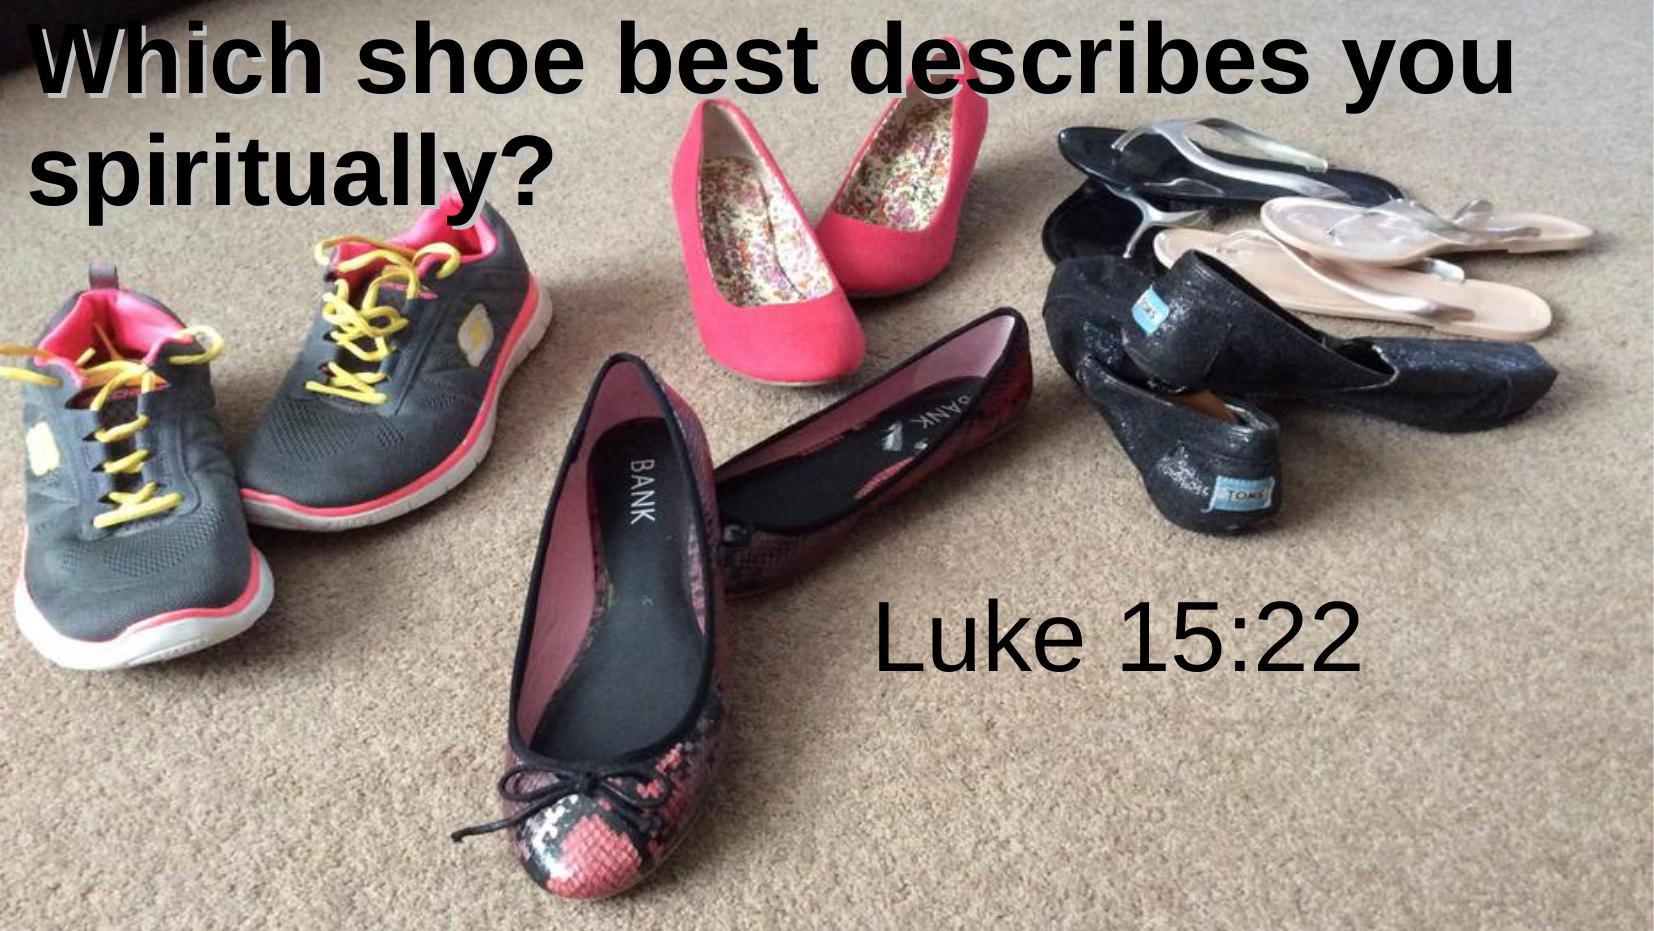

# Which shoe best describes you spiritually?
 Luke 15:22